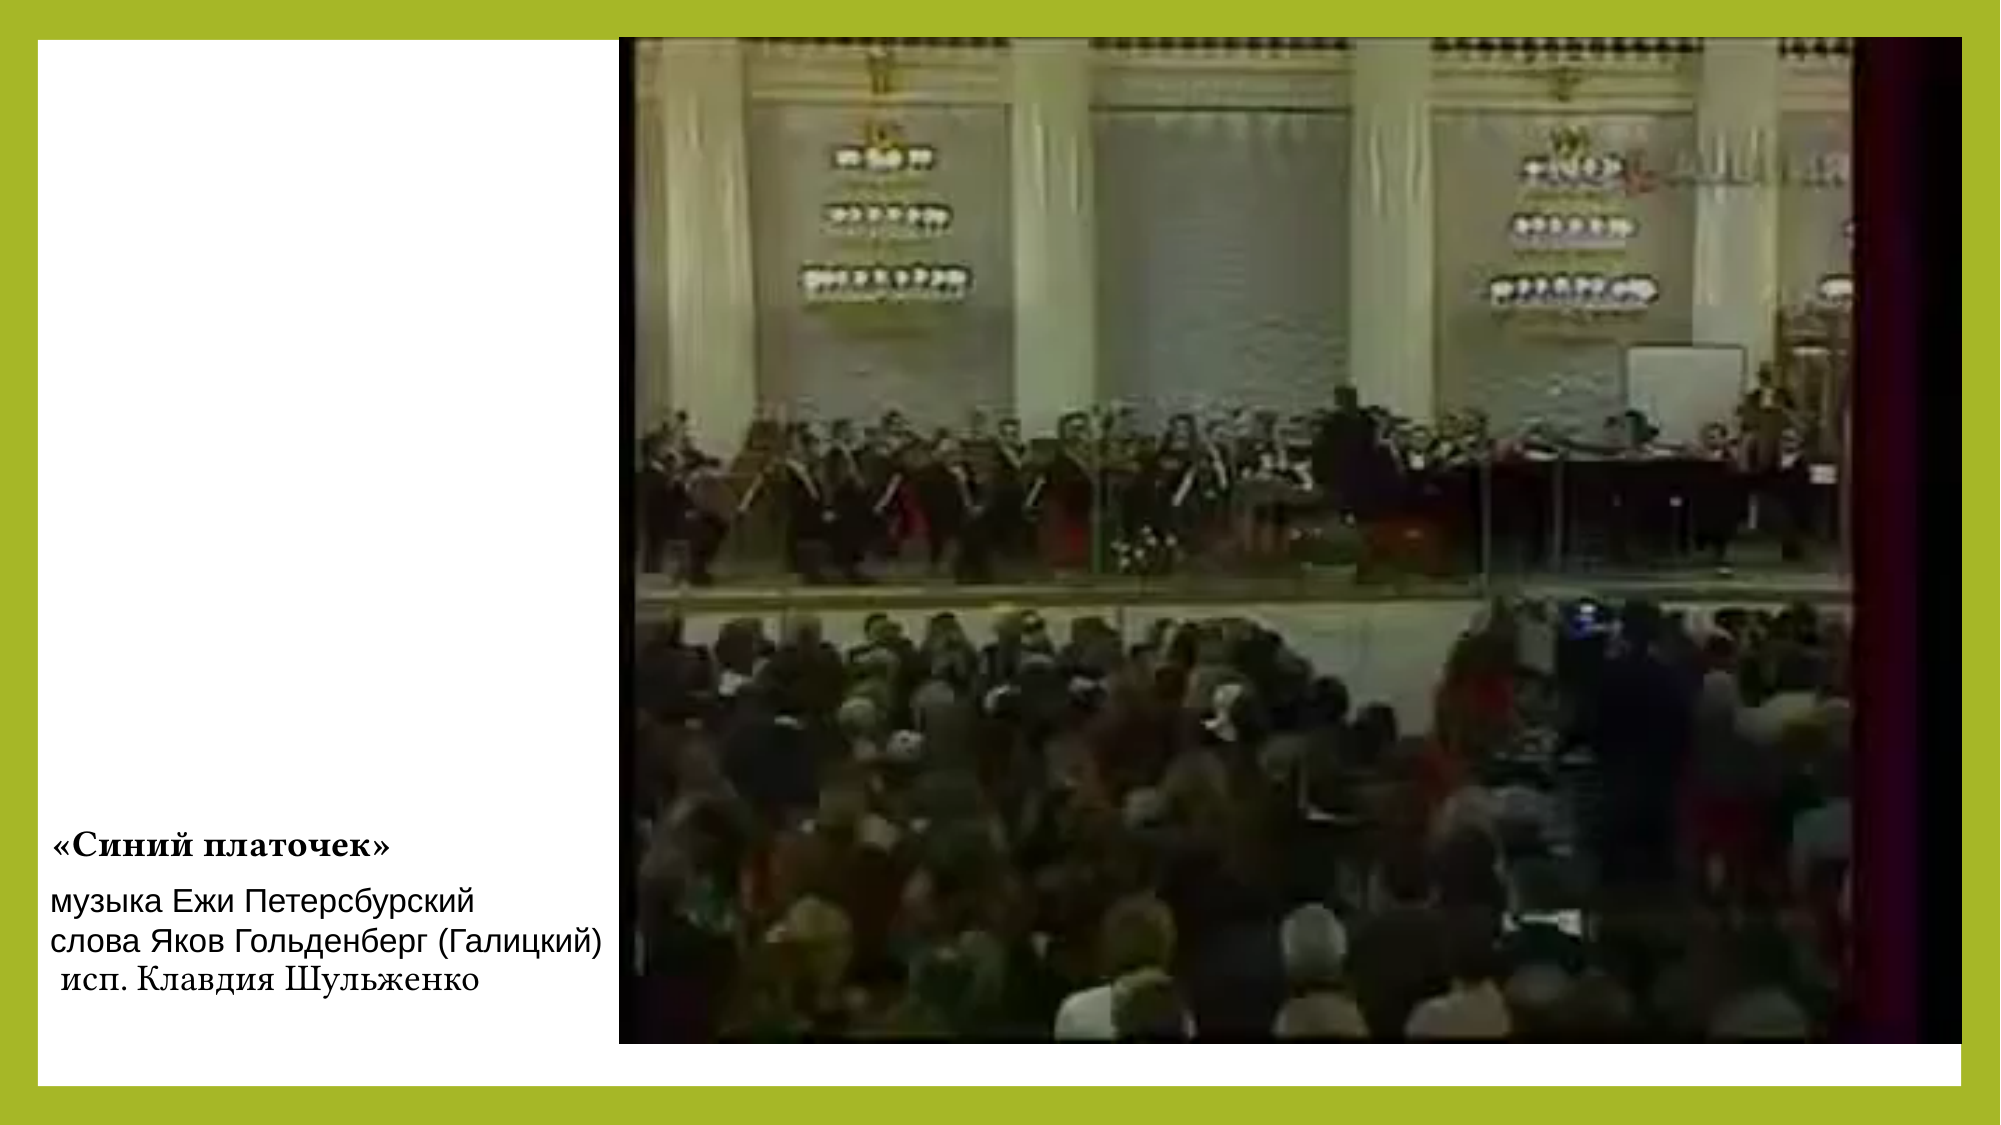

«Синий платочек»
музыка Ежи Петерсбурский
слова Яков Гольденберг (Галицкий)
исп. Клавдия Шульженко